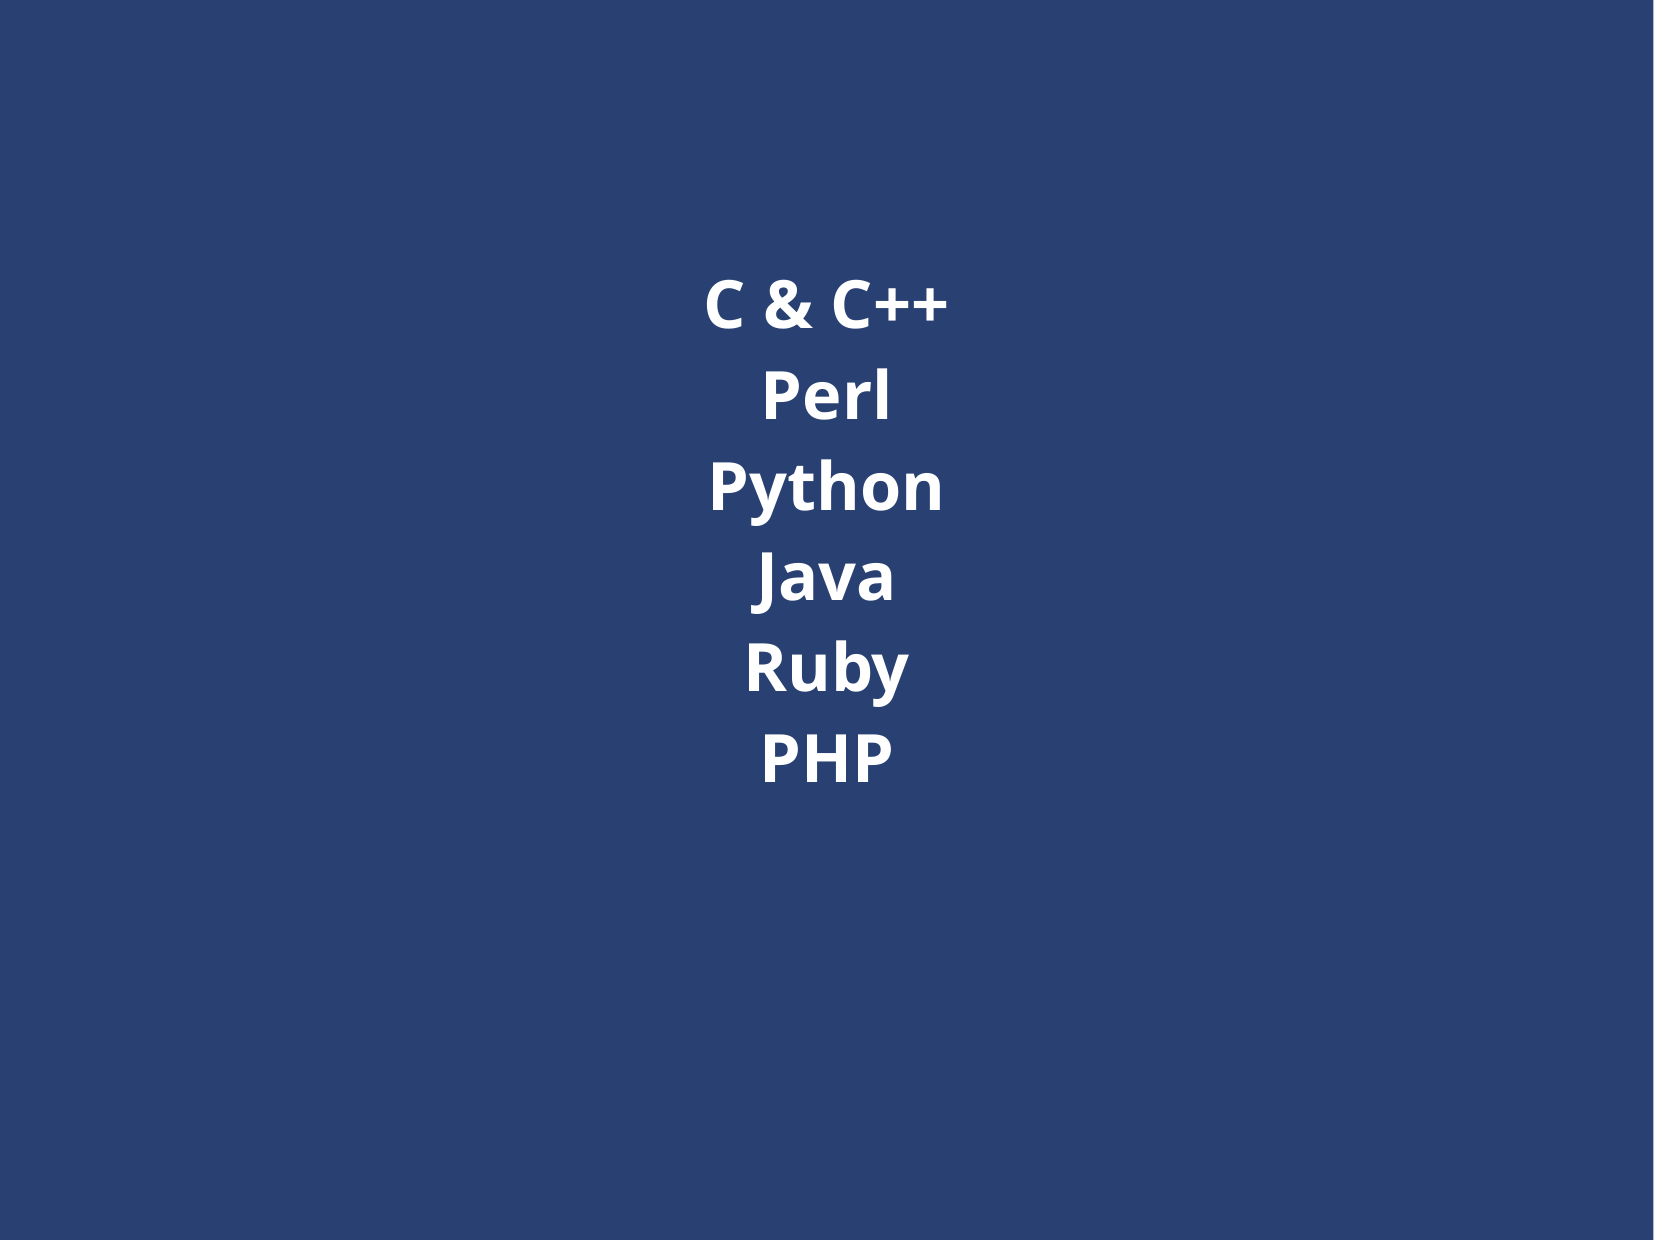

# C & C++
Perl
Python
Java
Ruby
PHP